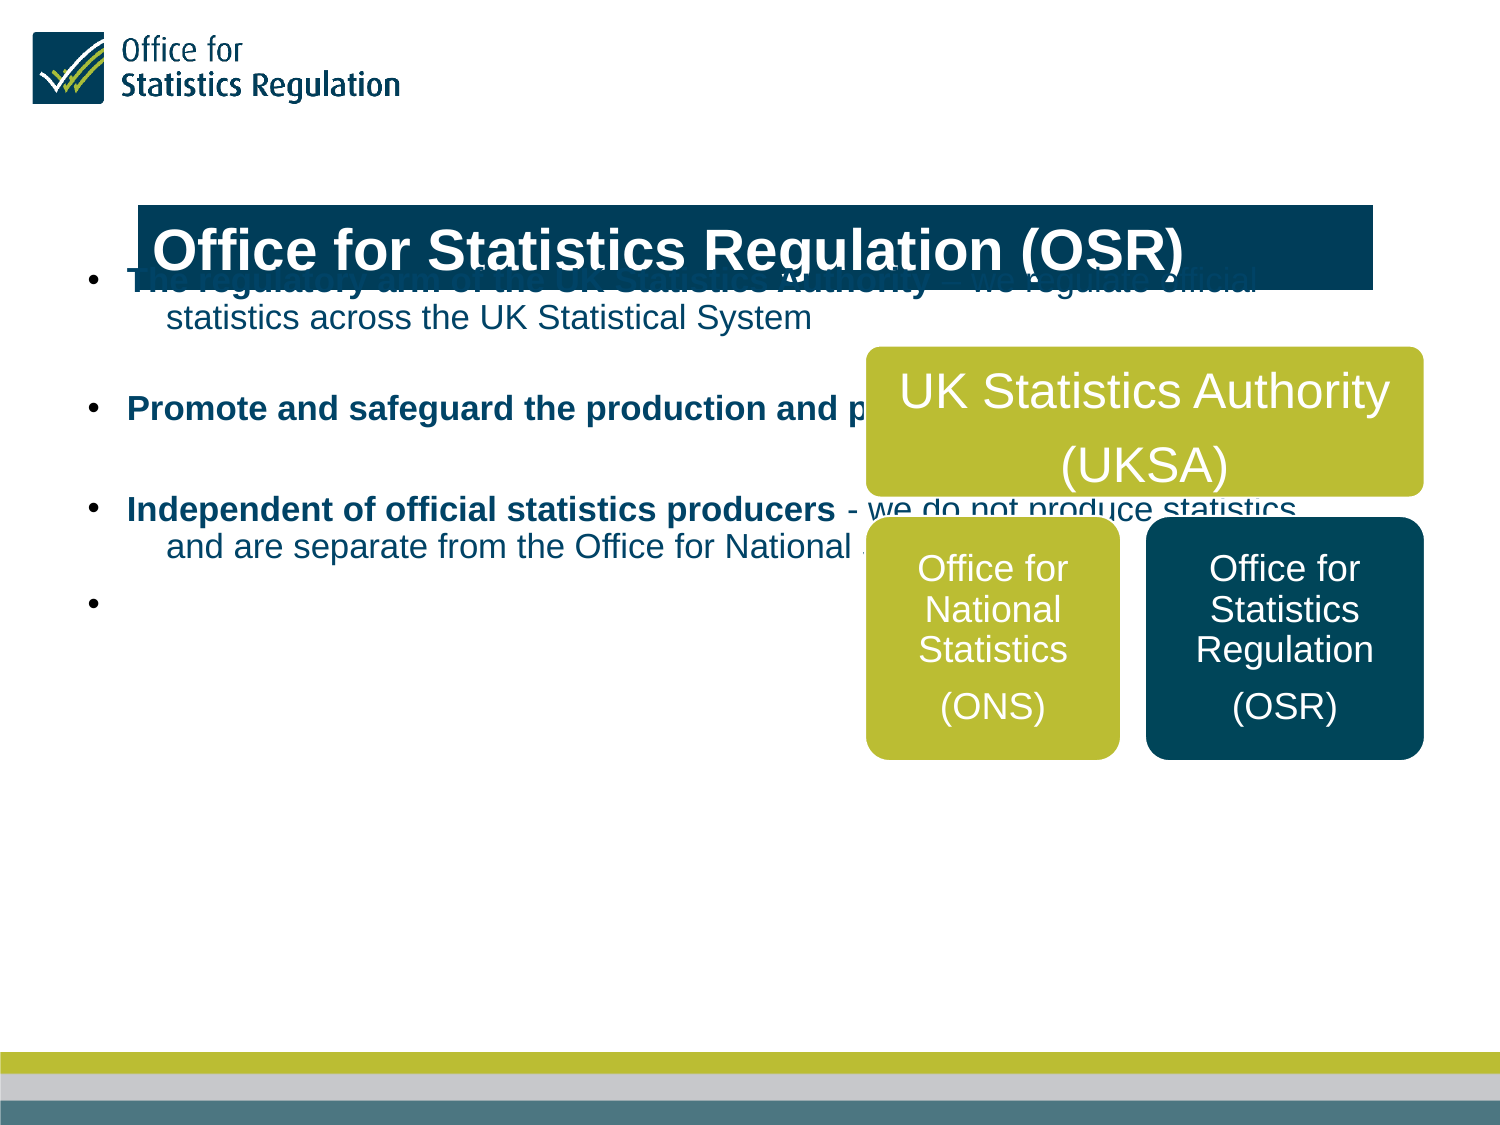

Office for Statistics Regulation (OSR)
# The regulatory arm of the UK Statistics Authority – we regulate official statistics across the UK Statistical System
Promote and safeguard the production and publication of official statistics
Independent of official statistics producers - we do not produce statistics and are separate from the Office for National Statistics (ONS)
UK Statistics Authority
(UKSA)
Office for National Statistics
(ONS)
Office for Statistics Regulation
(OSR)
Click to add text